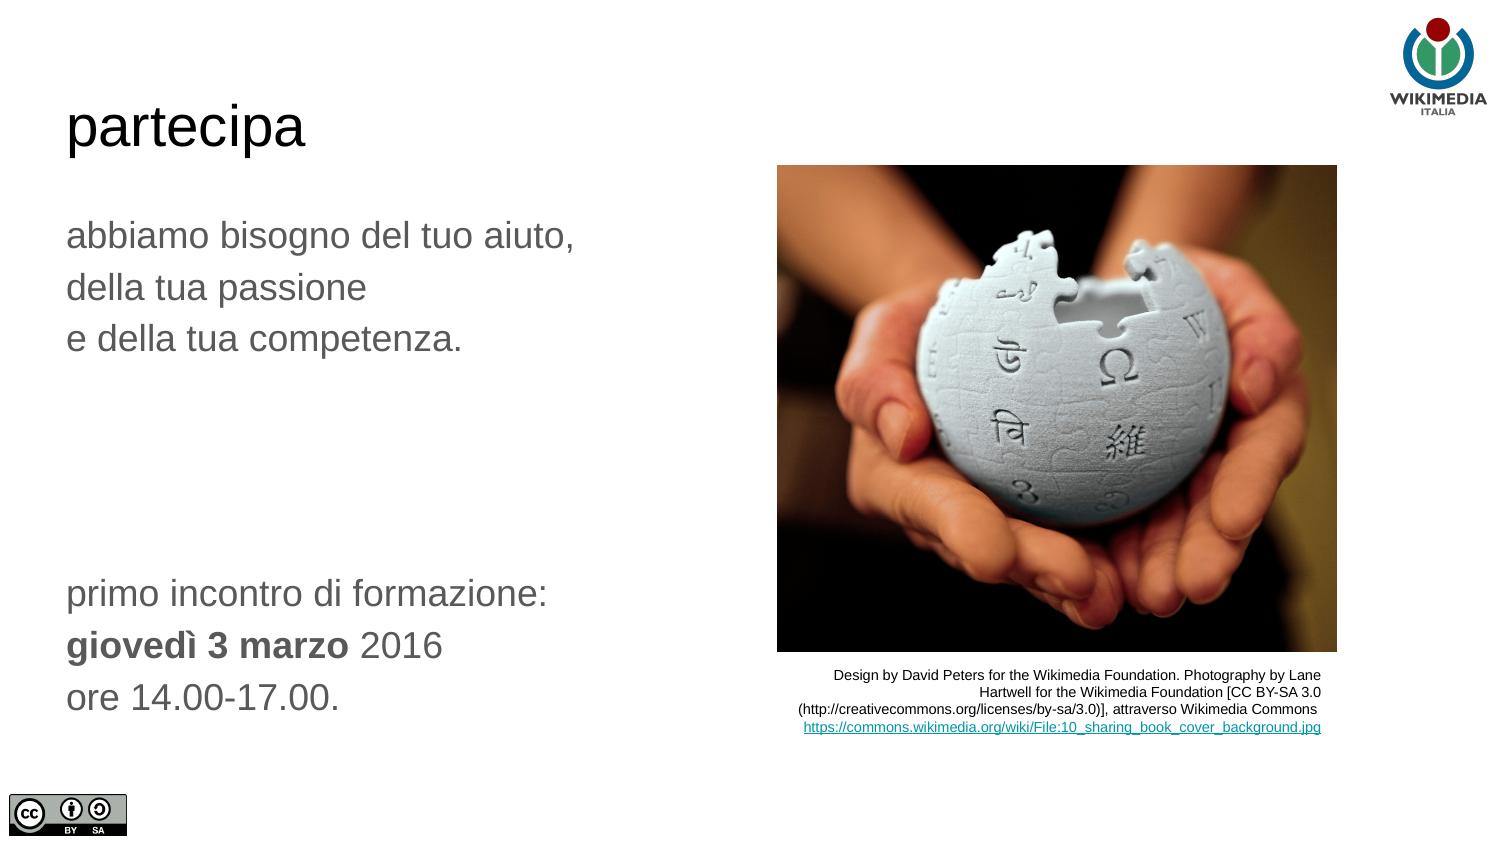

# partecipa
abbiamo bisogno del tuo aiuto,
della tua passione
e della tua competenza.
primo incontro di formazione:
giovedì 3 marzo 2016
ore 14.00-17.00.
Design by David Peters for the Wikimedia Foundation. Photography by Lane Hartwell for the Wikimedia Foundation [CC BY-SA 3.0 (http://creativecommons.org/licenses/by-sa/3.0)], attraverso Wikimedia Commons https://commons.wikimedia.org/wiki/File:10_sharing_book_cover_background.jpg